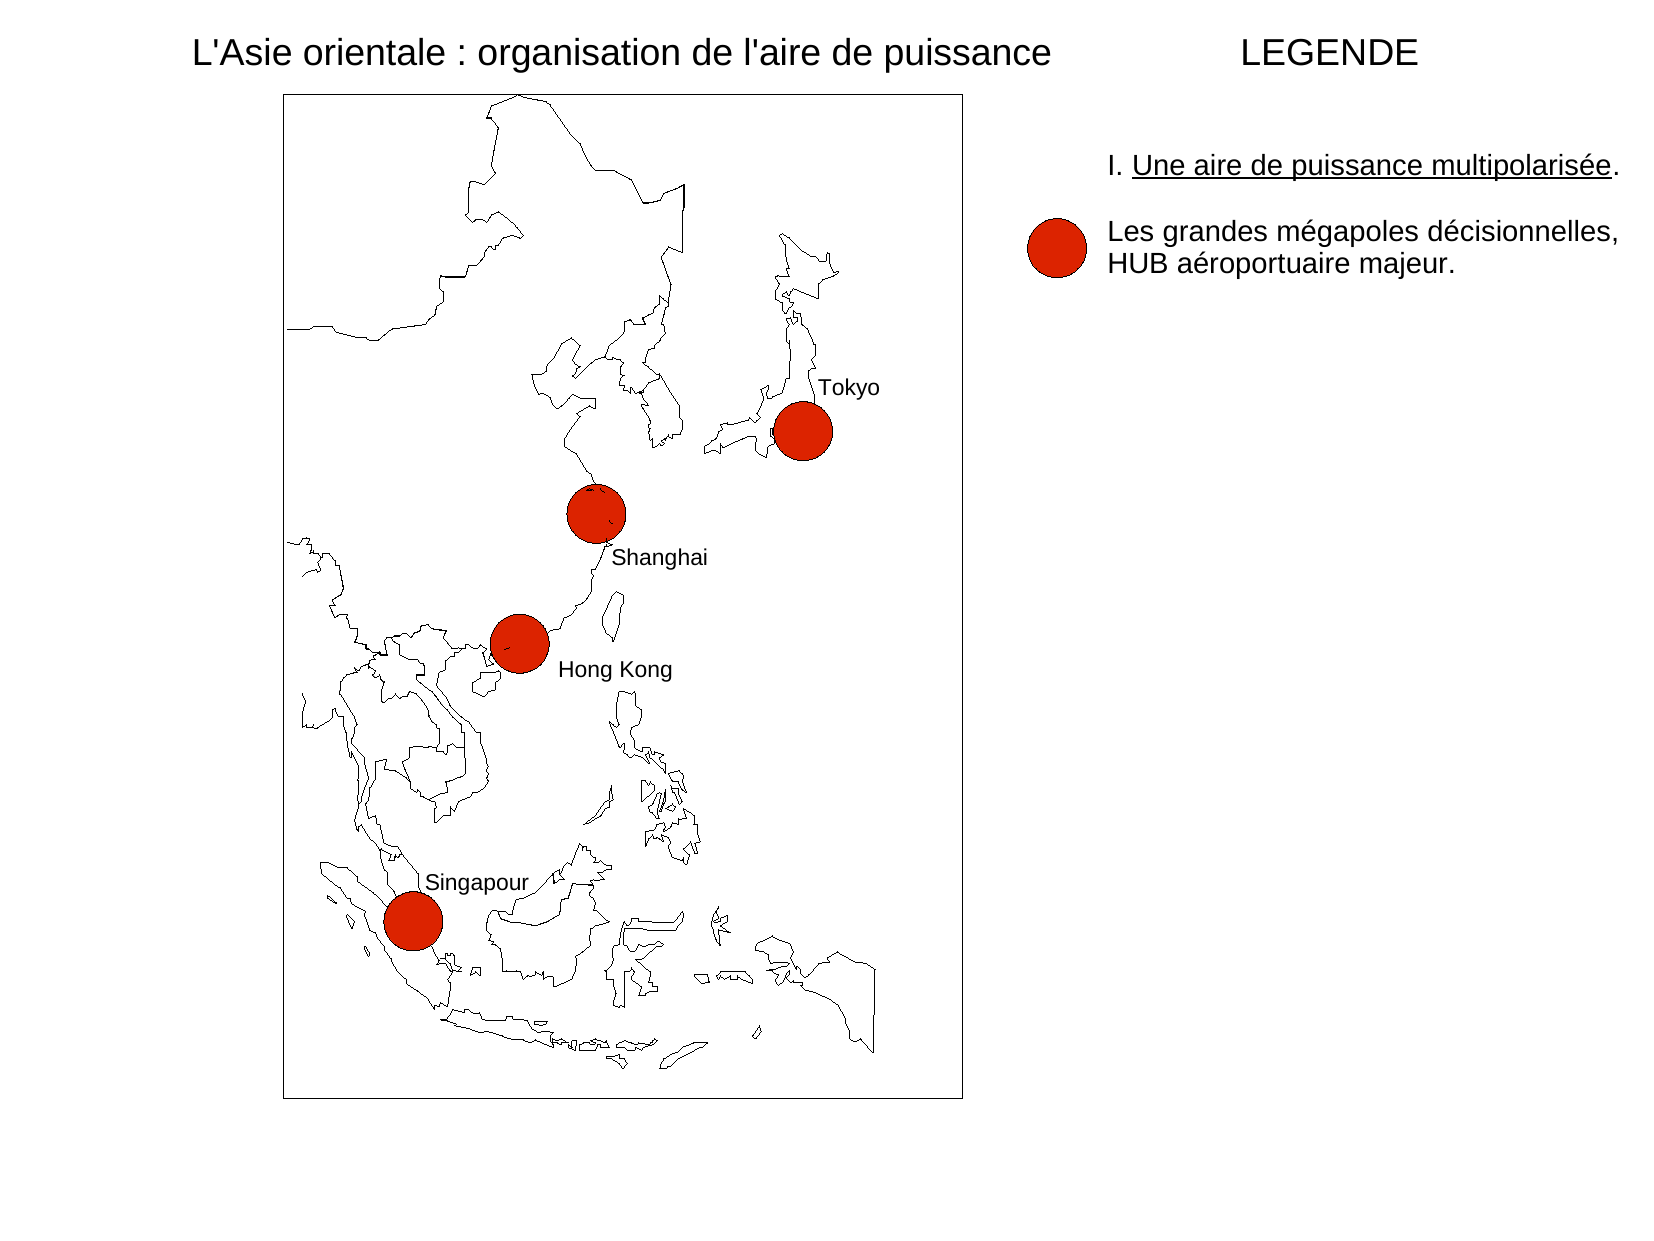

L'Asie orientale : organisation de l'aire de puissance LEGENDE
I. Une aire de puissance multipolarisée.
Les grandes mégapoles décisionnelles,
HUB aéroportuaire majeur.
Tokyo
Shanghai
Hong Kong
Singapour